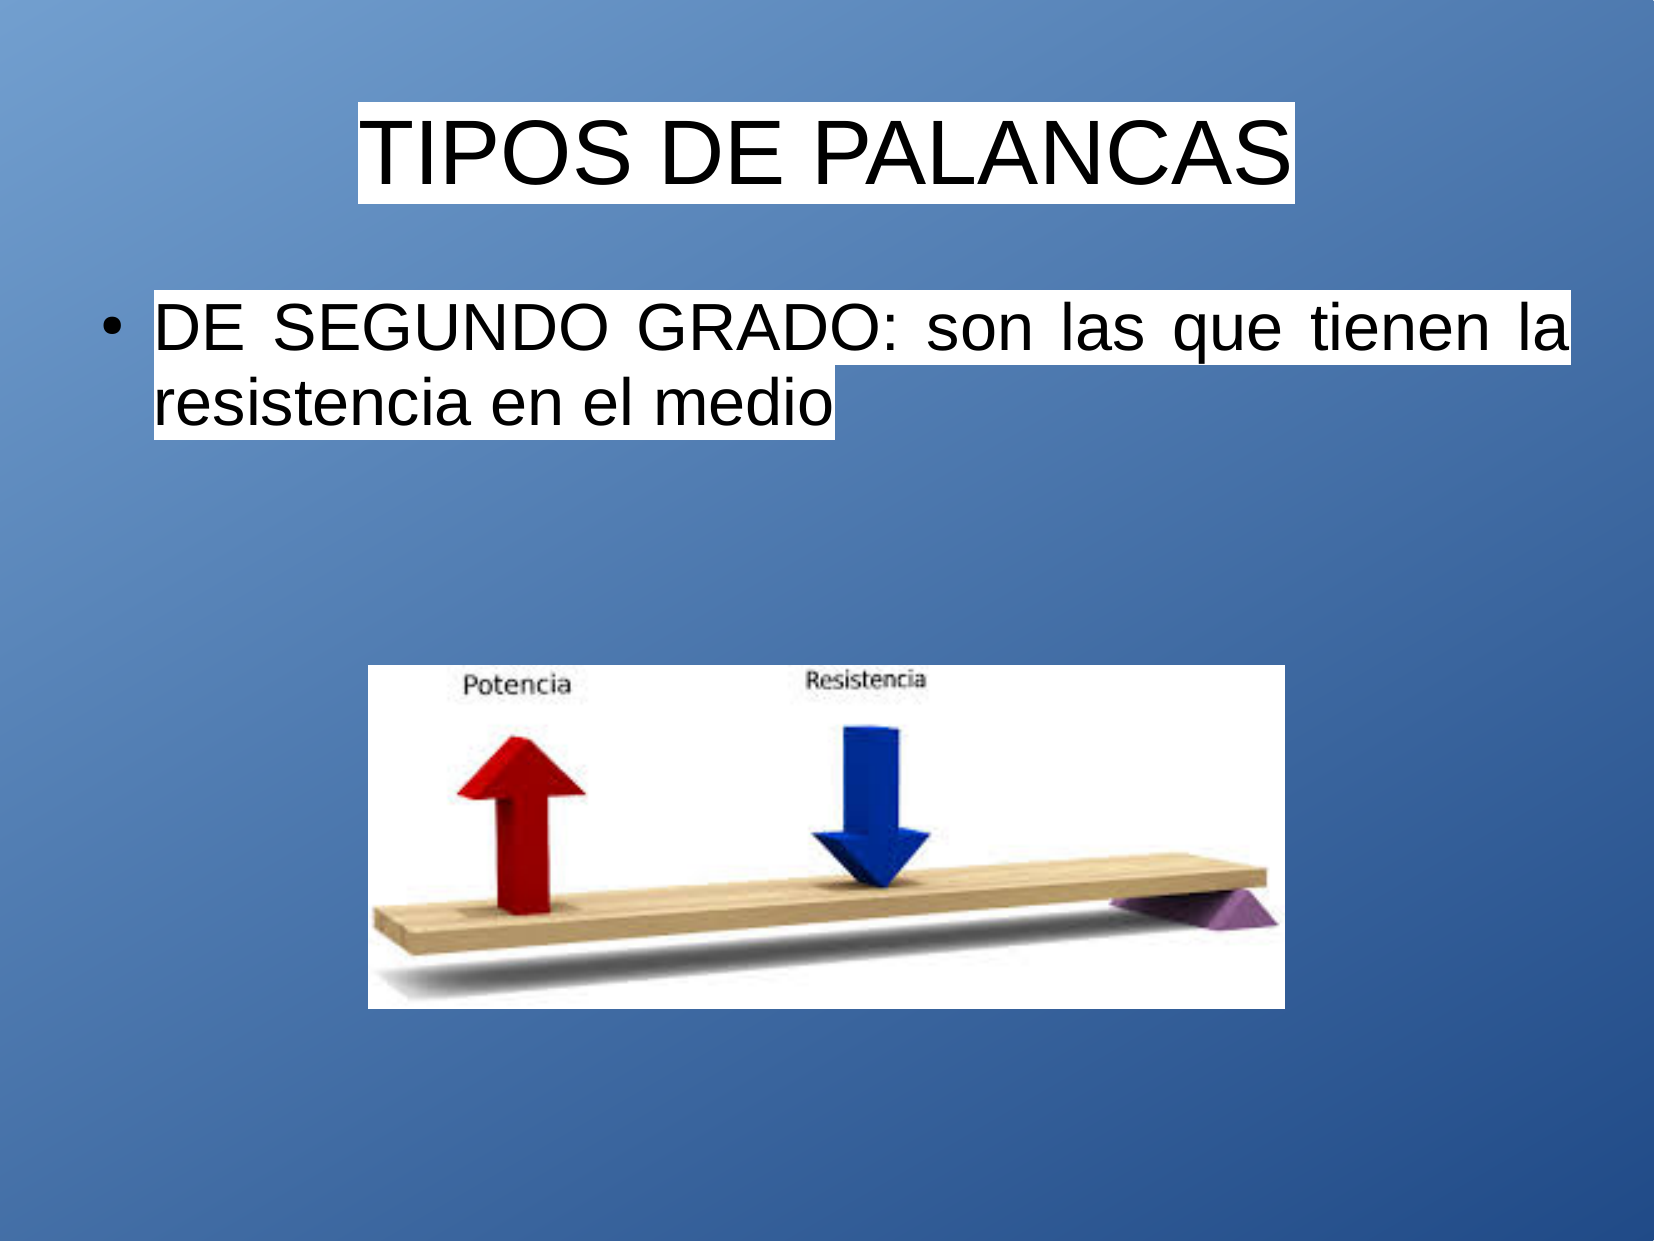

# TIPOS DE PALANCAS
DE SEGUNDO GRADO: son las que tienen la resistencia en el medio